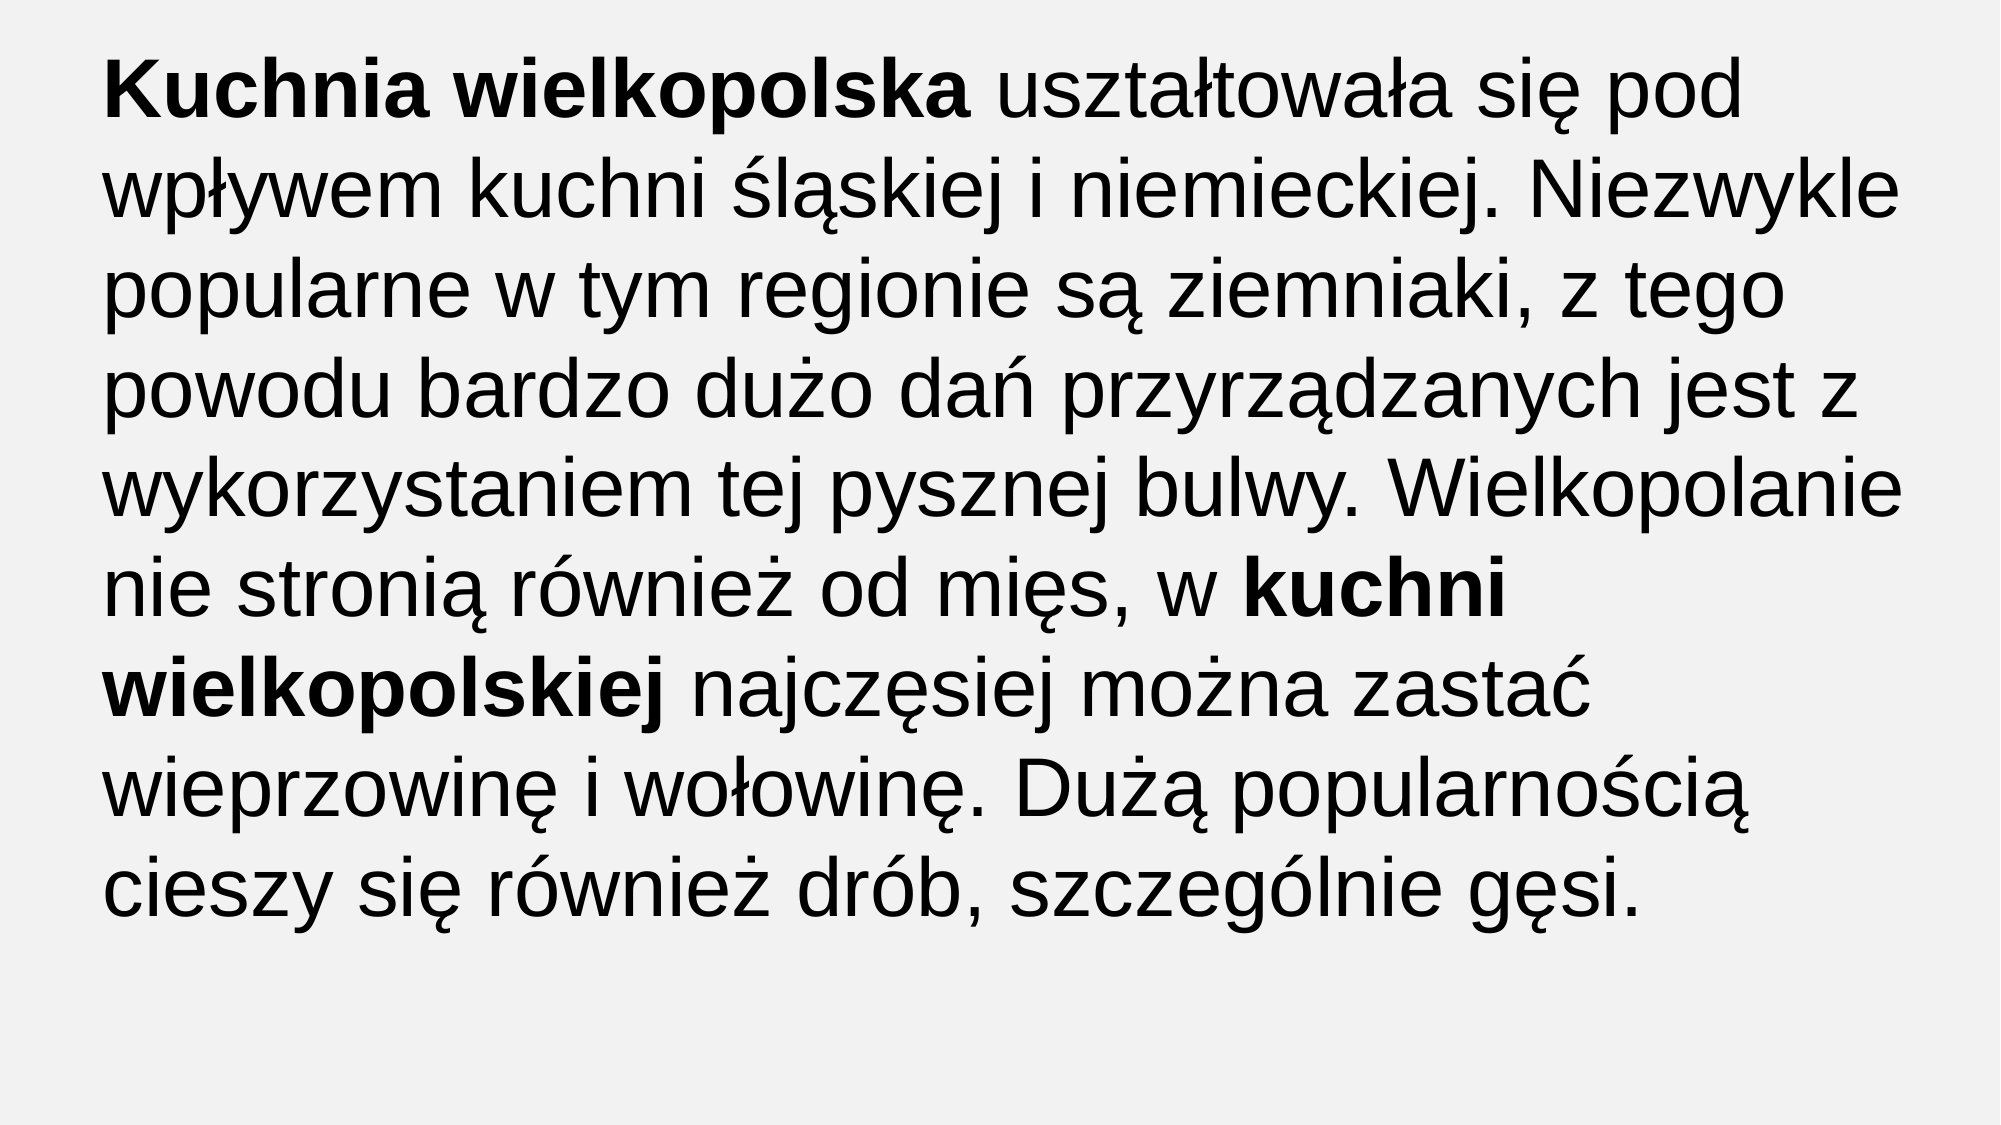

Kuchnia wielkopolska uształtowała się pod wpływem kuchni śląskiej i niemieckiej. Niezwykle popularne w tym regionie są ziemniaki, z tego powodu bardzo dużo dań przyrządzanych jest z wykorzystaniem tej pysznej bulwy. Wielkopolanie nie stronią również od mięs, w kuchni wielkopolskiej najczęsiej można zastać wieprzowinę i wołowinę. Dużą popularnością cieszy się również drób, szczególnie gęsi.